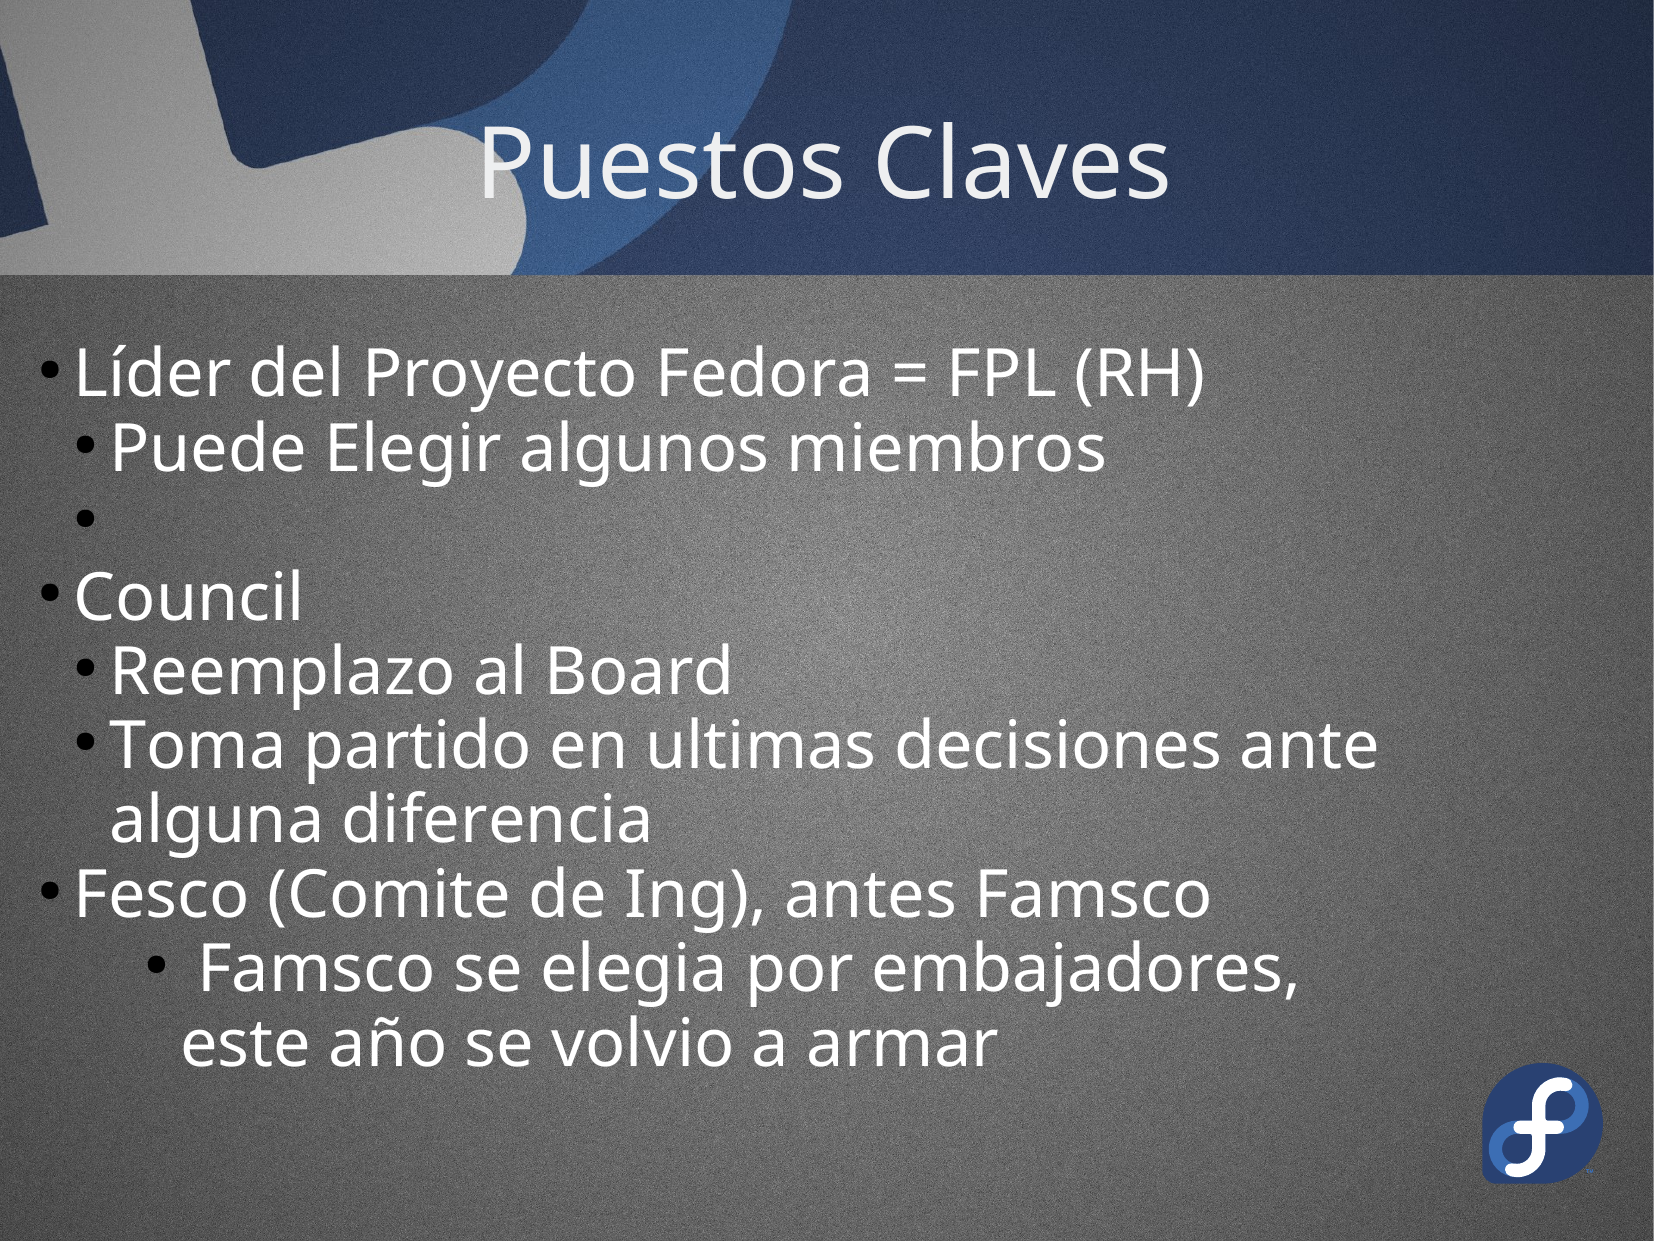

Puestos Claves
Líder del Proyecto Fedora = FPL (RH)
Puede Elegir algunos miembros
Council
Reemplazo al Board
Toma partido en ultimas decisiones ante alguna diferencia
Fesco (Comite de Ing), antes Famsco
 Famsco se elegia por embajadores, este año se volvio a armar